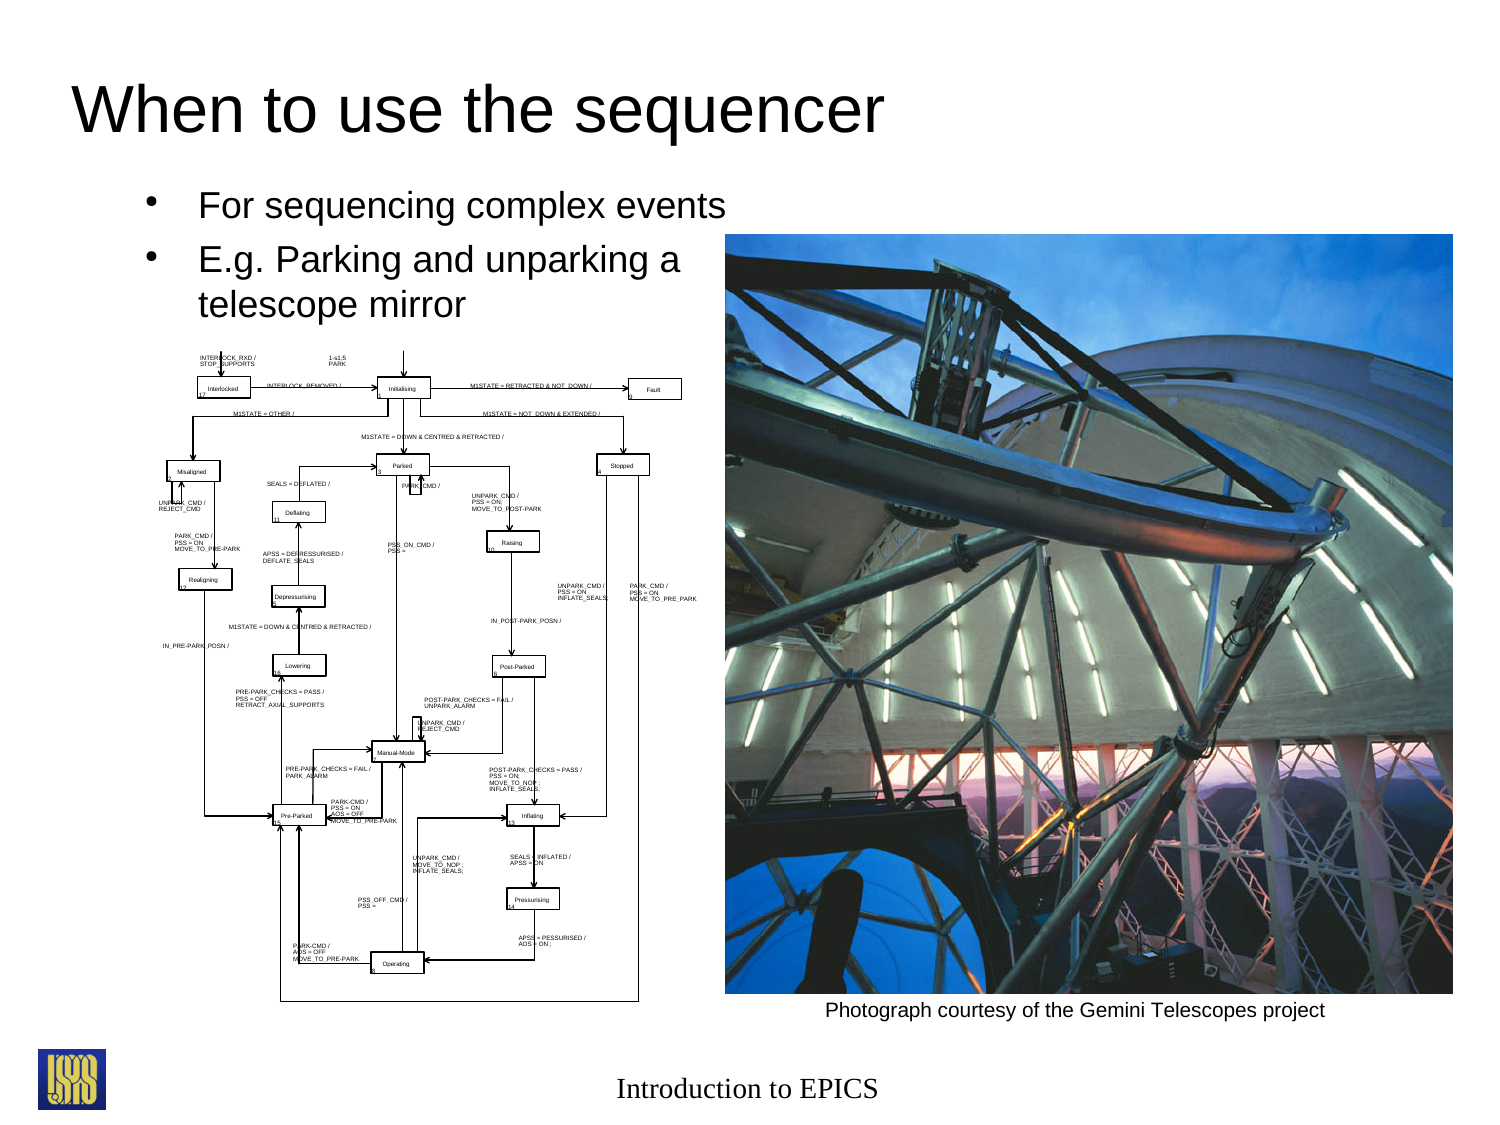

# When to use the sequencer
For sequencing complex events
E.g. Parking and unparking a telescope mirror
Photograph courtesy of the Gemini Telescopes project
[Your Presentation Title]